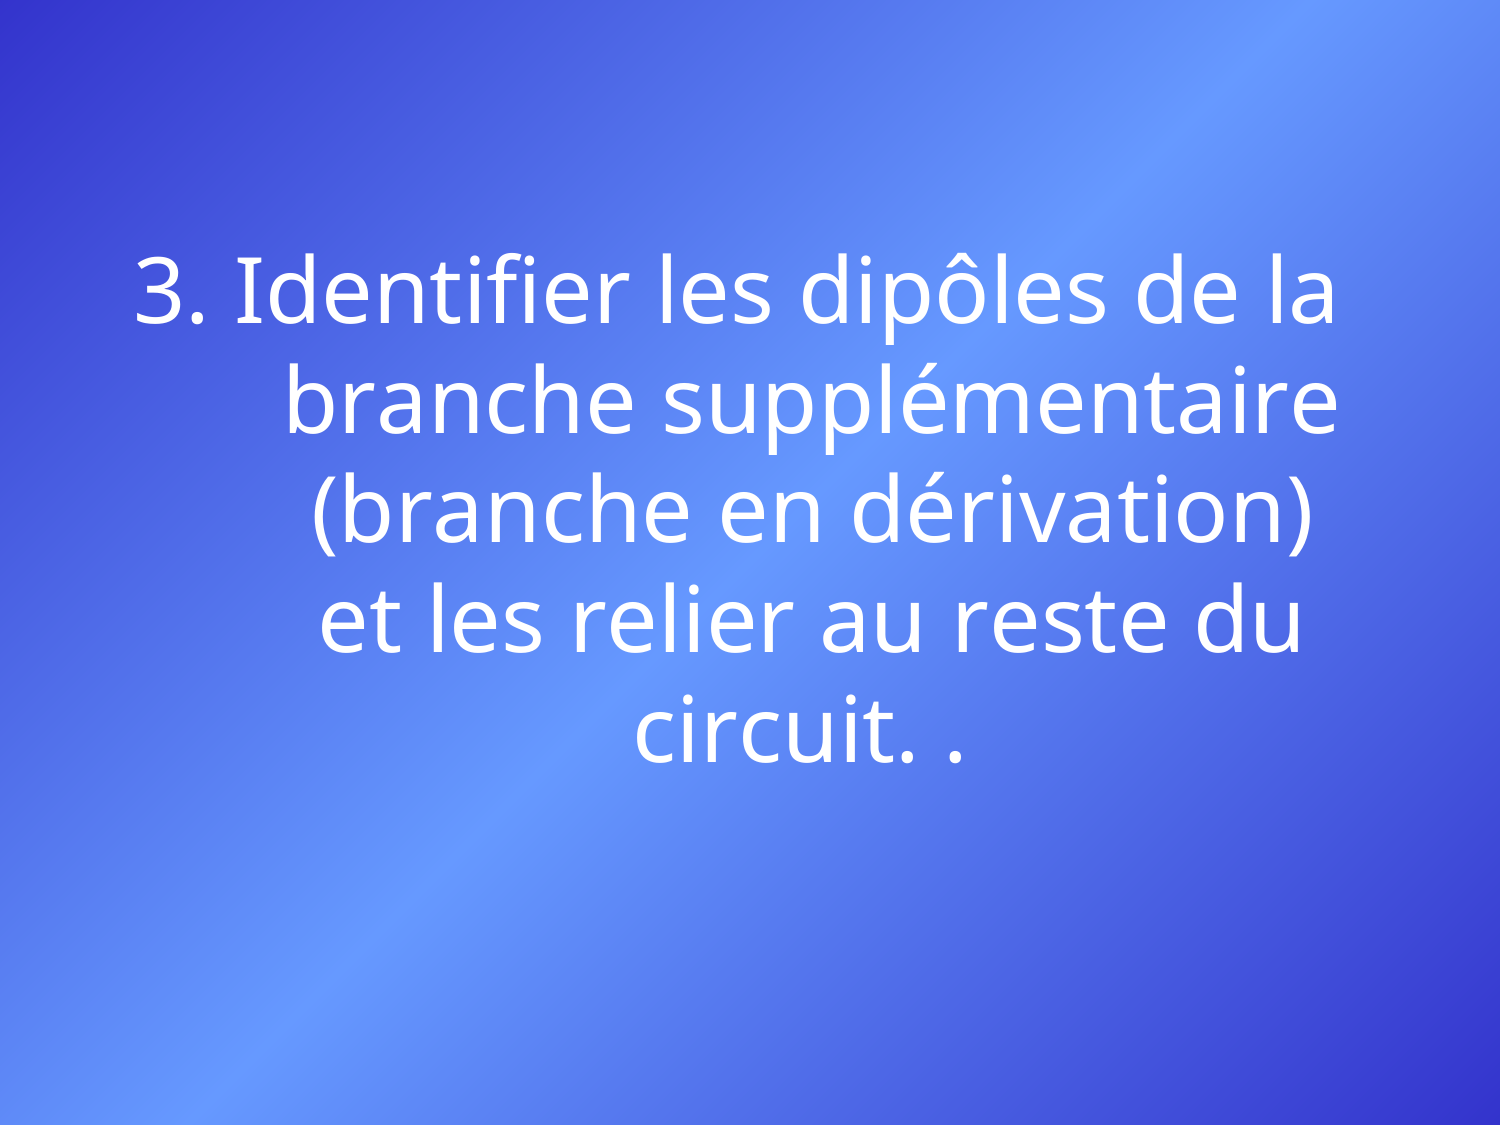

# 3. Identifier les dipôles de la branche supplémentaire (branche en dérivation) et les relier au reste du circuit. .